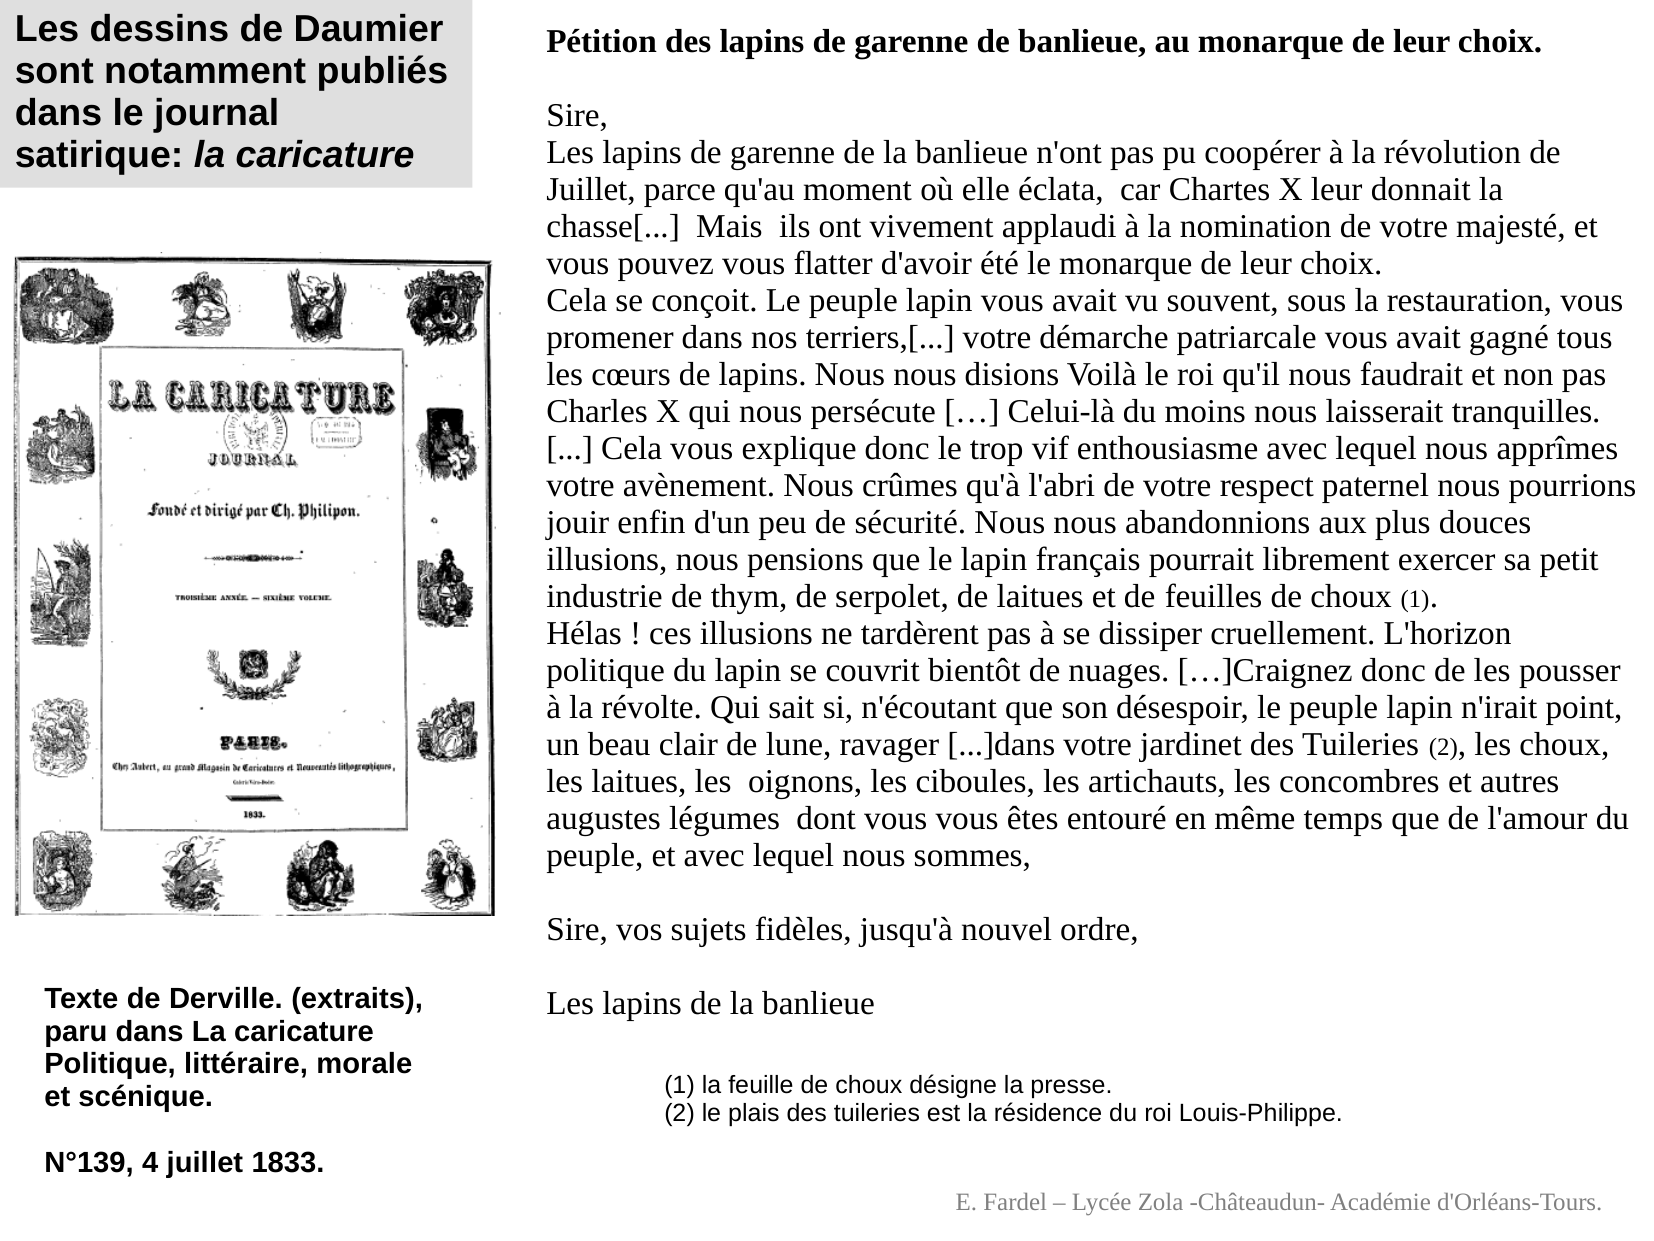

Les dessins de Daumier sont notamment publiés dans le journal satirique: la caricature
Pétition des lapins de garenne de banlieue, au monarque de leur choix.
Sire,
Les lapins de garenne de la banlieue n'ont pas pu coopérer à la révolution de Juillet, parce qu'au moment où elle éclata, car Chartes X leur donnait la chasse[...] Mais ils ont vivement applaudi à la nomination de votre majesté, et vous pouvez vous flatter d'avoir été le monarque de leur choix.
Cela se conçoit. Le peuple lapin vous avait vu souvent, sous la restauration, vous promener dans nos terriers,[...] votre démarche patriarcale vous avait gagné tous les cœurs de lapins. Nous nous disions Voilà le roi qu'il nous faudrait et non pas Charles X qui nous persécute […] Celui-là du moins nous laisserait tranquilles.[...] Cela vous explique donc le trop vif enthousiasme avec lequel nous apprîmes votre avènement. Nous crûmes qu'à l'abri de votre respect paternel nous pourrions jouir enfin d'un peu de sécurité. Nous nous abandonnions aux plus douces illusions, nous pensions que le lapin français pourrait librement exercer sa petit industrie de thym, de serpolet, de laitues et de feuilles de choux (1).
Hélas ! ces illusions ne tardèrent pas à se dissiper cruellement. L'horizon politique du lapin se couvrit bientôt de nuages. […]Craignez donc de les pousser à la révolte. Qui sait si, n'écoutant que son désespoir, le peuple lapin n'irait point, un beau clair de lune, ravager [...]dans votre jardinet des Tuileries (2), les choux, les laitues, les oignons, les ciboules, les artichauts, les concombres et autres augustes légumes dont vous vous êtes entouré en même temps que de l'amour du peuple, et avec lequel nous sommes,
Sire, vos sujets fidèles, jusqu'à nouvel ordre,
Les lapins de la banlieue
Texte de Derville. (extraits), paru dans La caricature
Politique, littéraire, morale et scénique.
N°139, 4 juillet 1833.
(1) la feuille de choux désigne la presse.
(2) le plais des tuileries est la résidence du roi Louis-Philippe.
E. Fardel – Lycée Zola -Châteaudun- Académie d'Orléans-Tours.